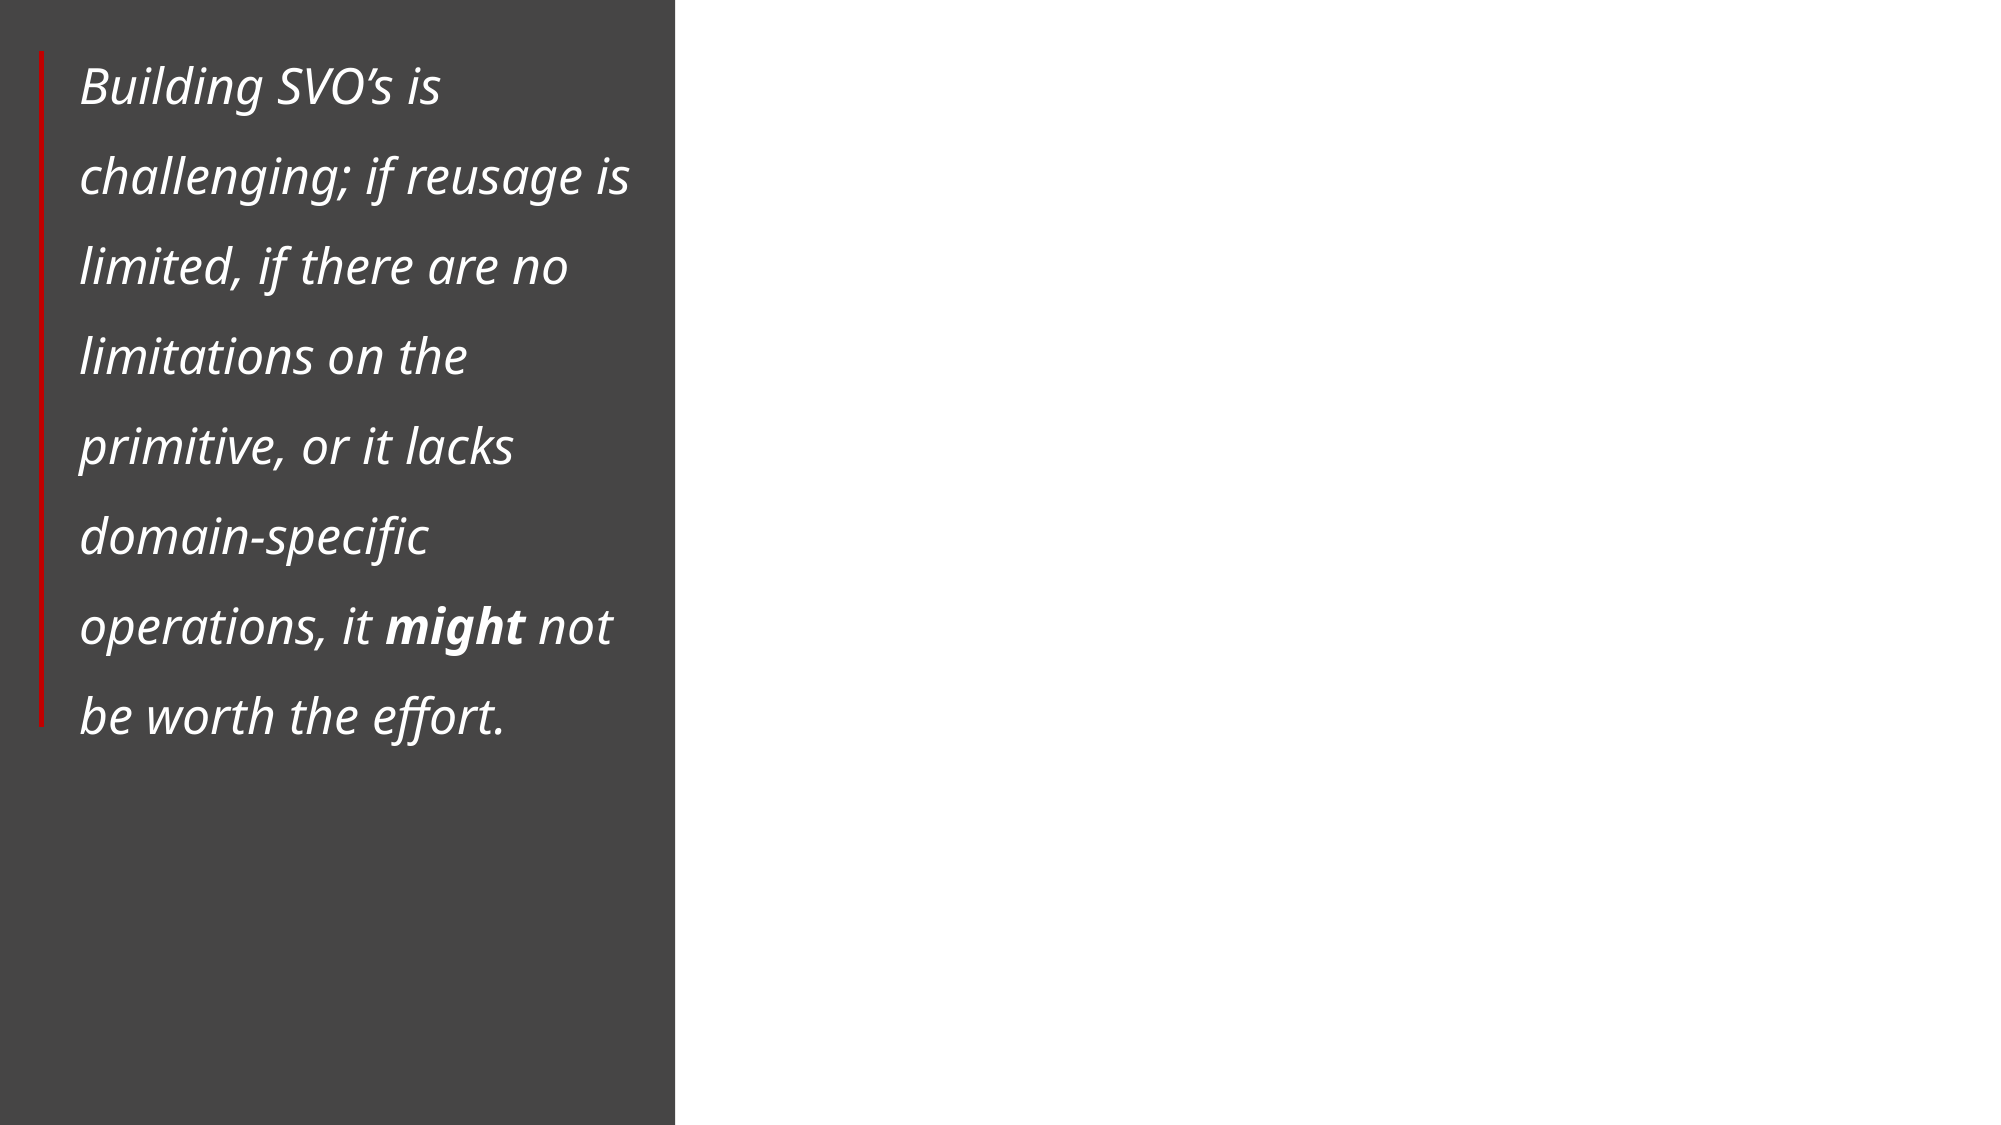

Building SVO’s is challenging; if reusage is limited, if there are no limitations on the primitive, or it lacks domain-specific operations, it might not be worth the effort.